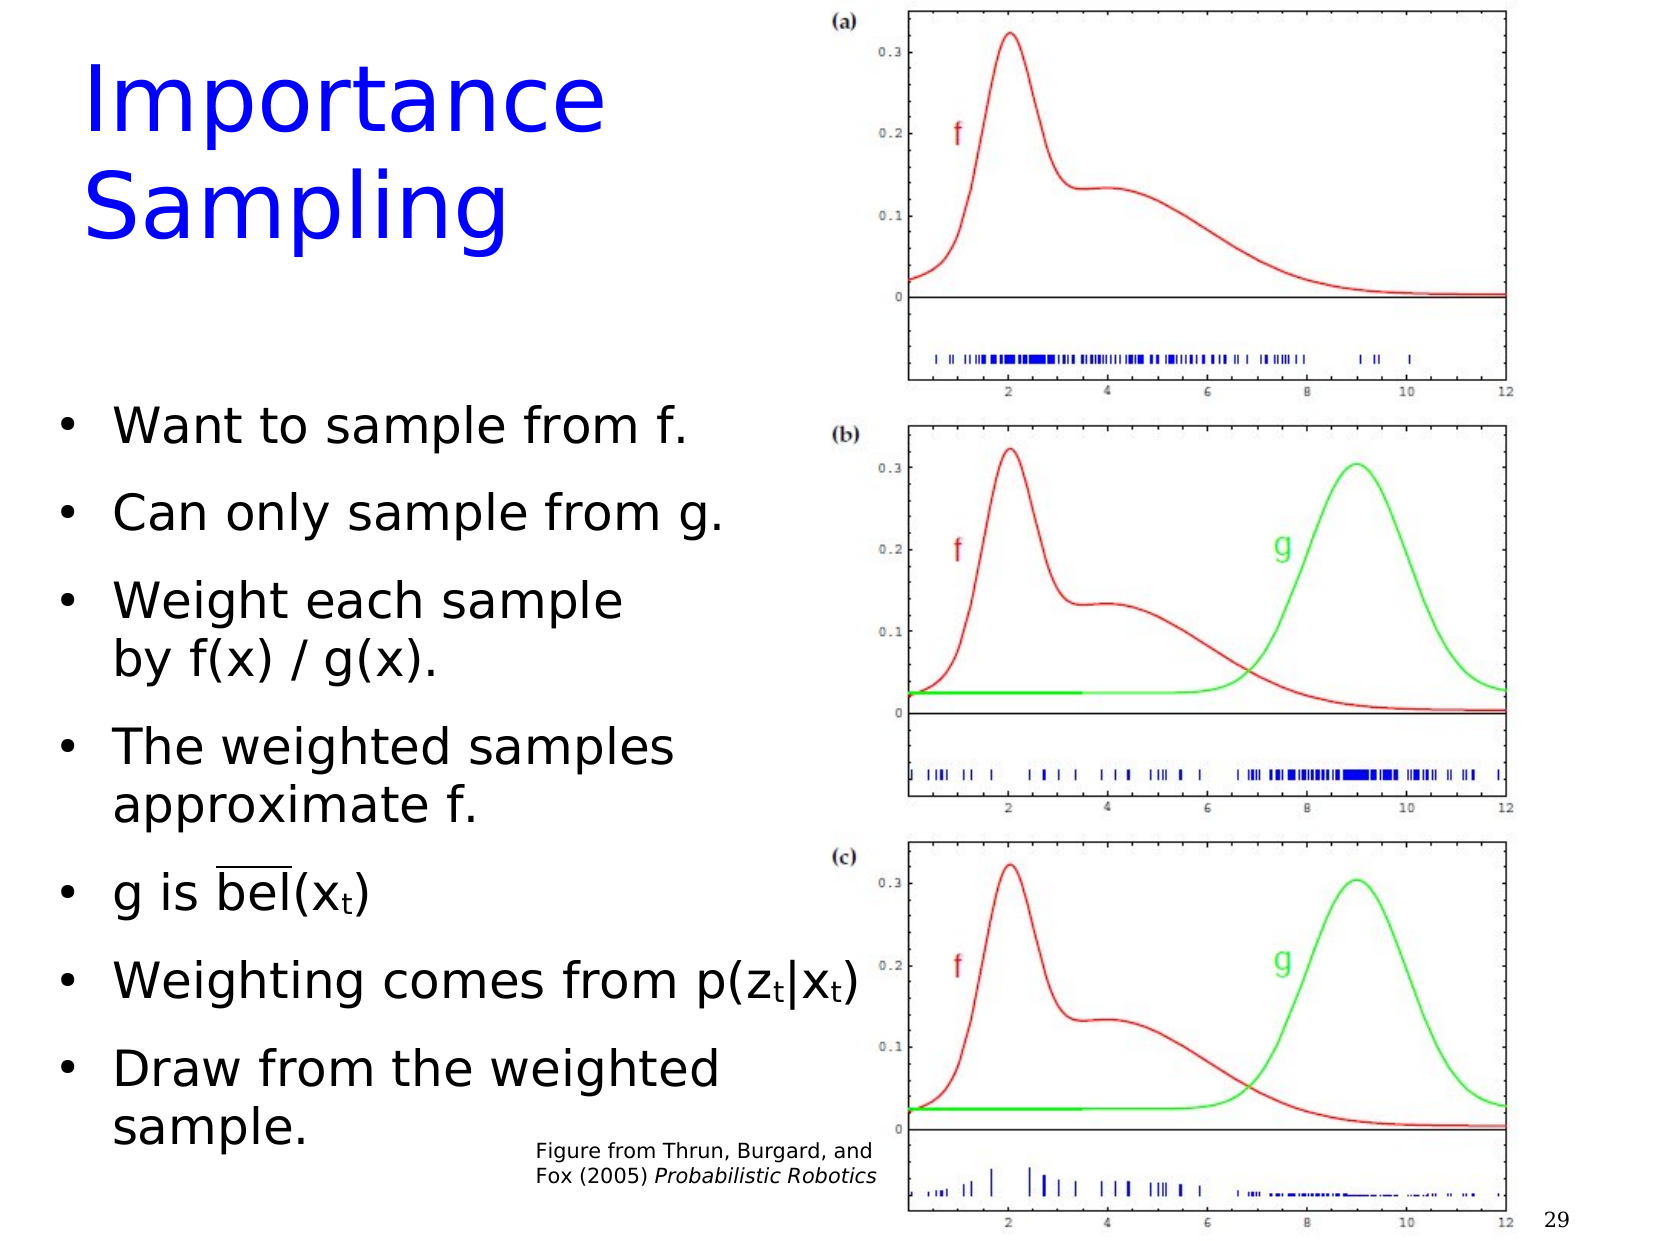

# Importance Sampling
Want to sample from f.
Can only sample from g.
Weight each sample
by f(x) / g(x).
The weighted samples
approximate f.
g is bel(xt)
Weighting comes from p(zt|xt)
Draw from the weighted
sample.
Figure from Thrun, Burgard, and Fox (2005) Probabilistic Robotics
29